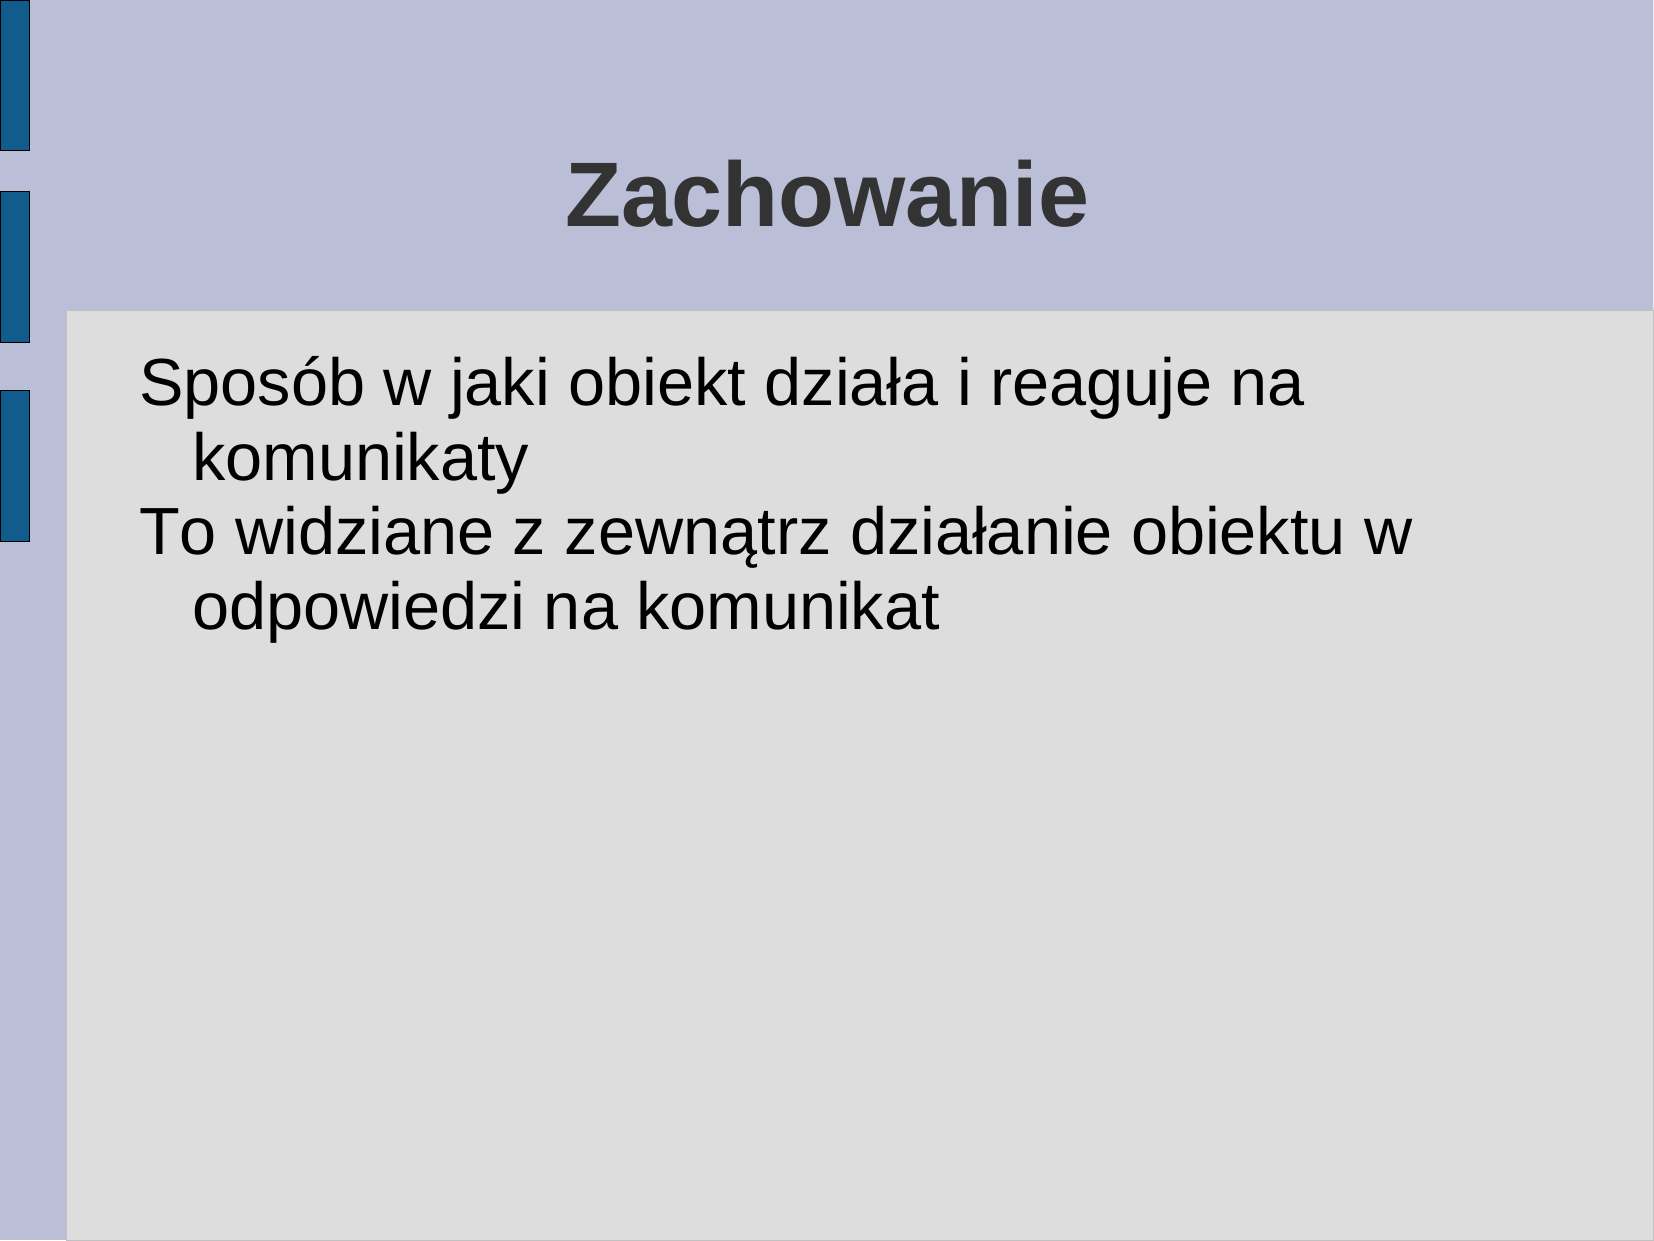

# Zachowanie
Sposób w jaki obiekt działa i reaguje na komunikaty
To widziane z zewnątrz działanie obiektu w odpowiedzi na komunikat